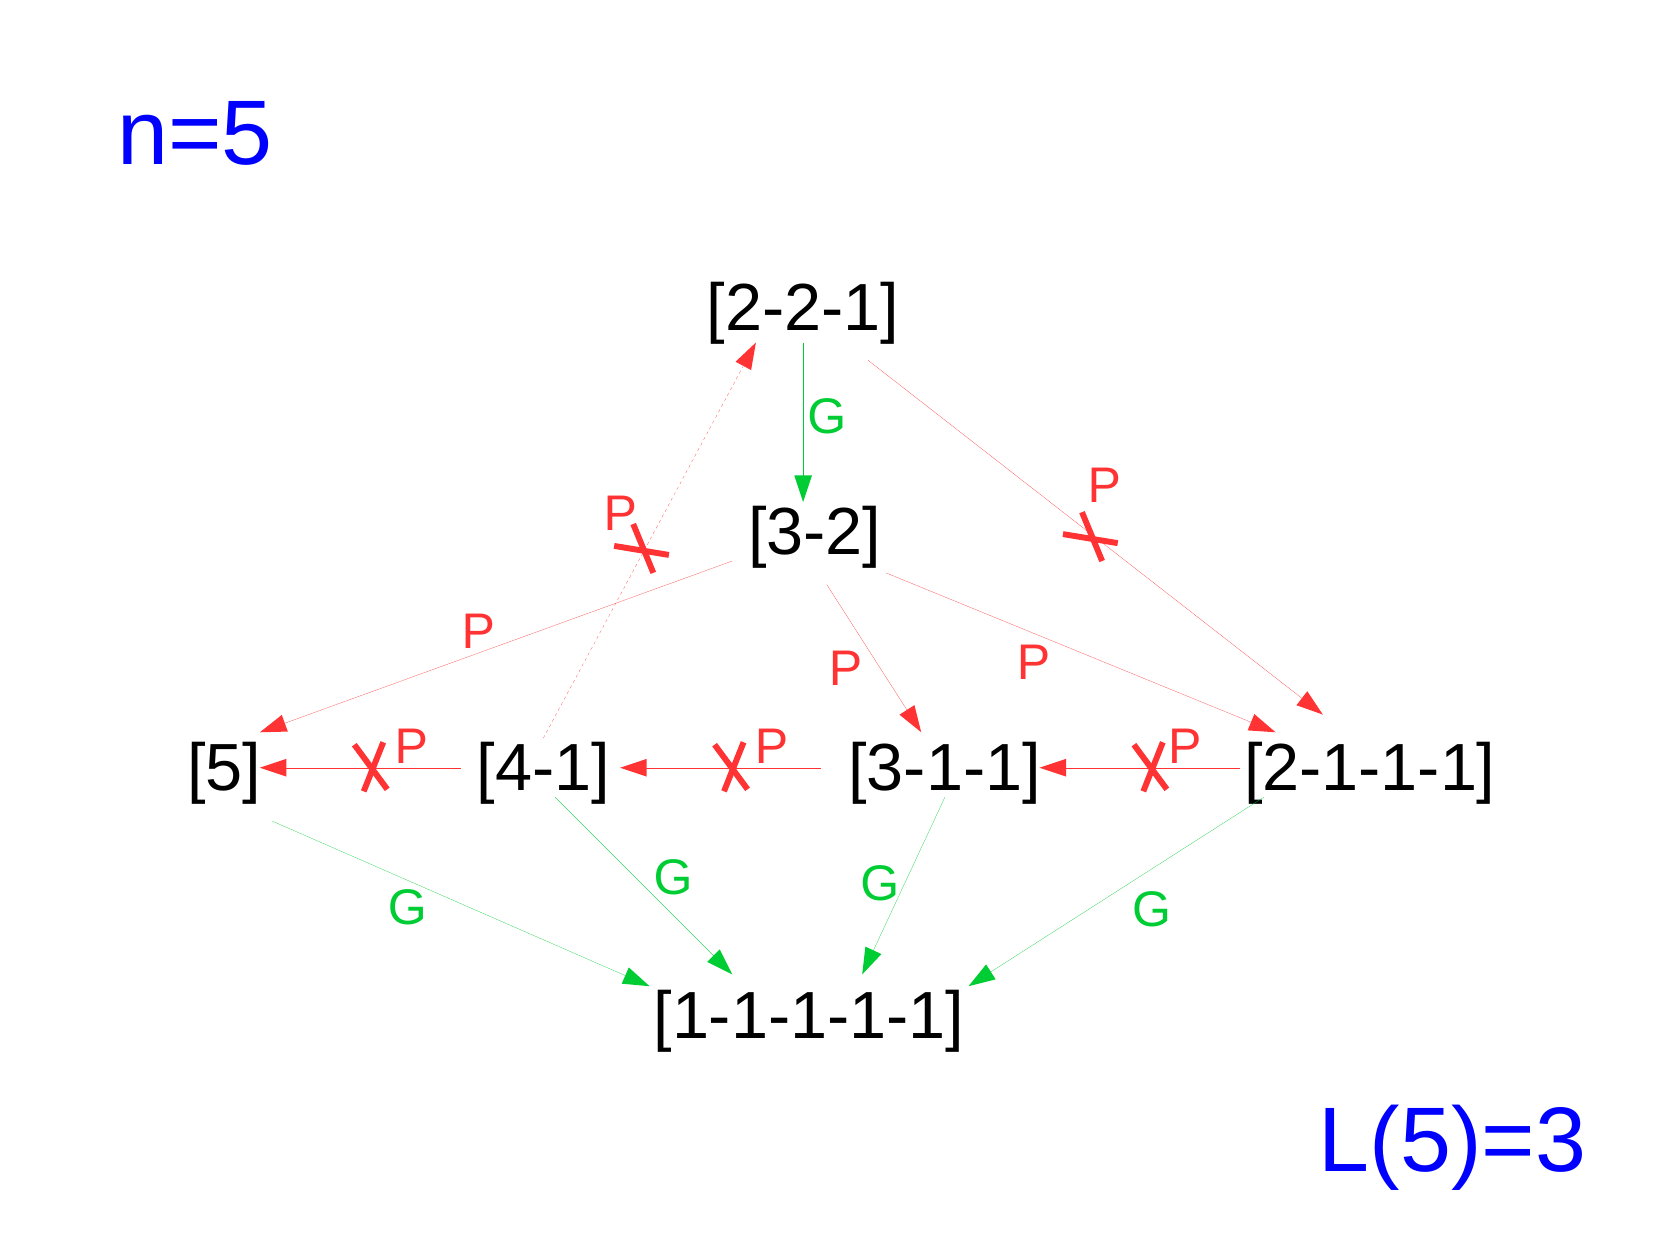

# n=5
[2-2-1]
G
P
P
[3-2]
P
P
P
P
P
P
[2-1-1-1]
[5]
[4-1]
[3-1-1]
G
G
G
G
[1-1-1-1-1]
L(5)=3